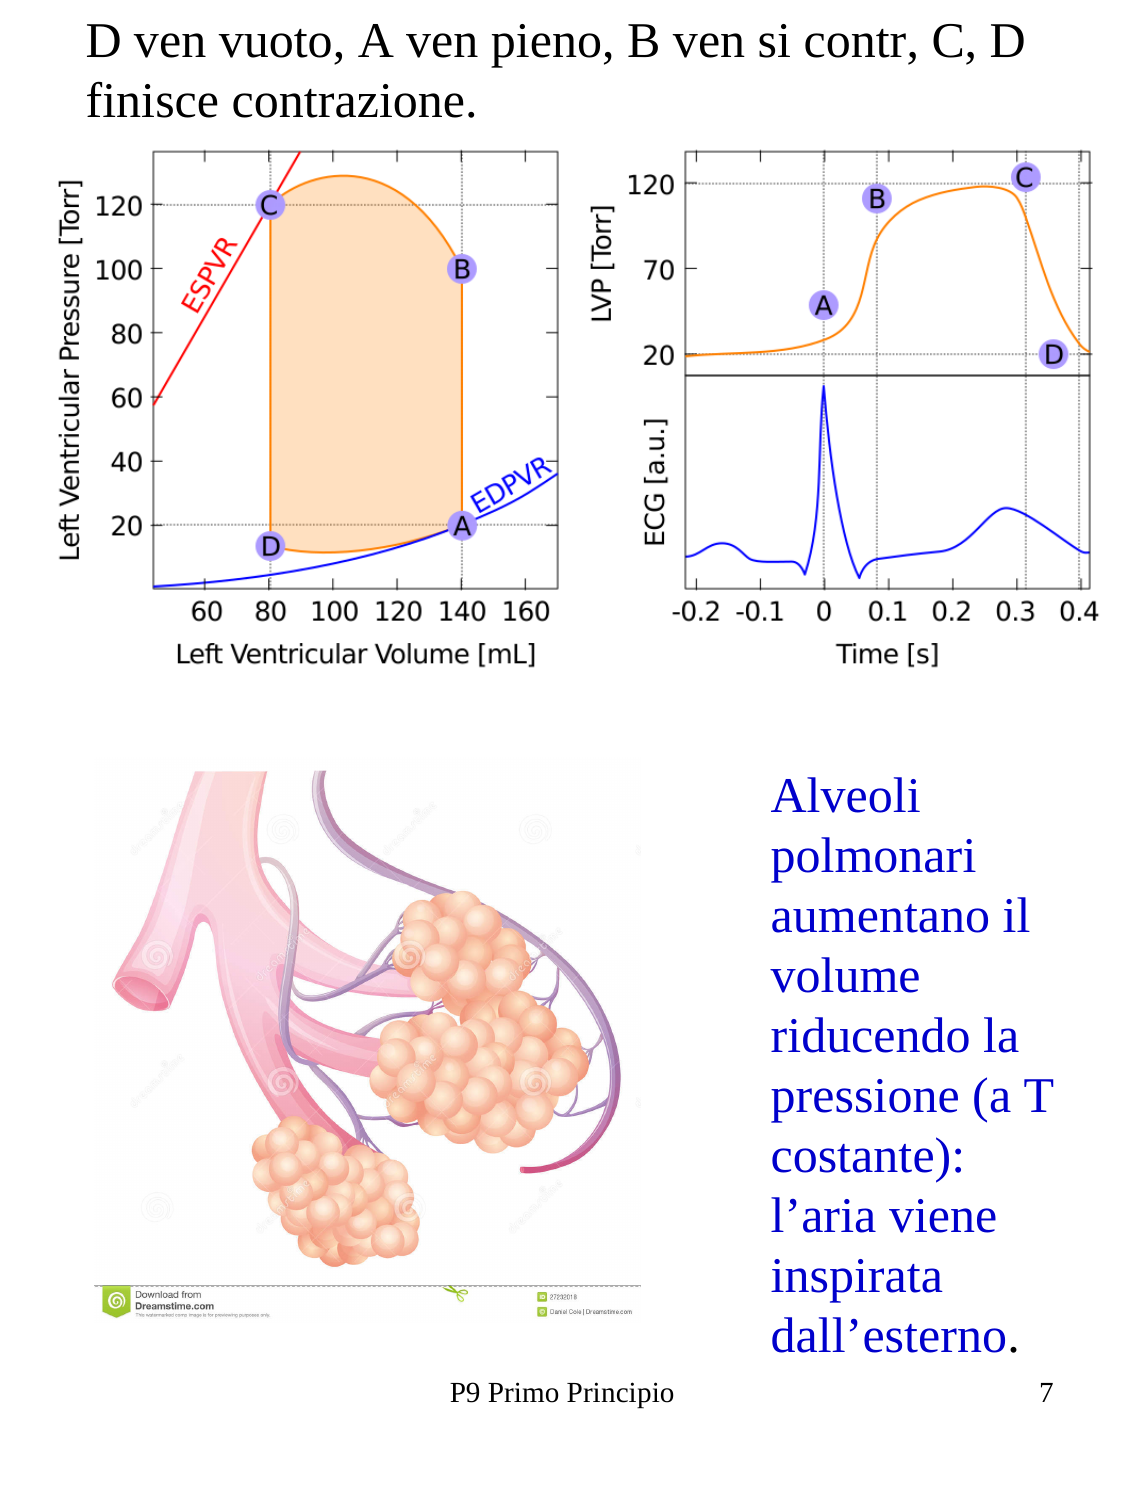

D ven vuoto, A ven pieno, B ven si contr, C, D finisce contrazione.
Alveoli polmonari aumentano il volume riducendo la pressione (a T costante): l’aria viene inspirata dall’esterno.